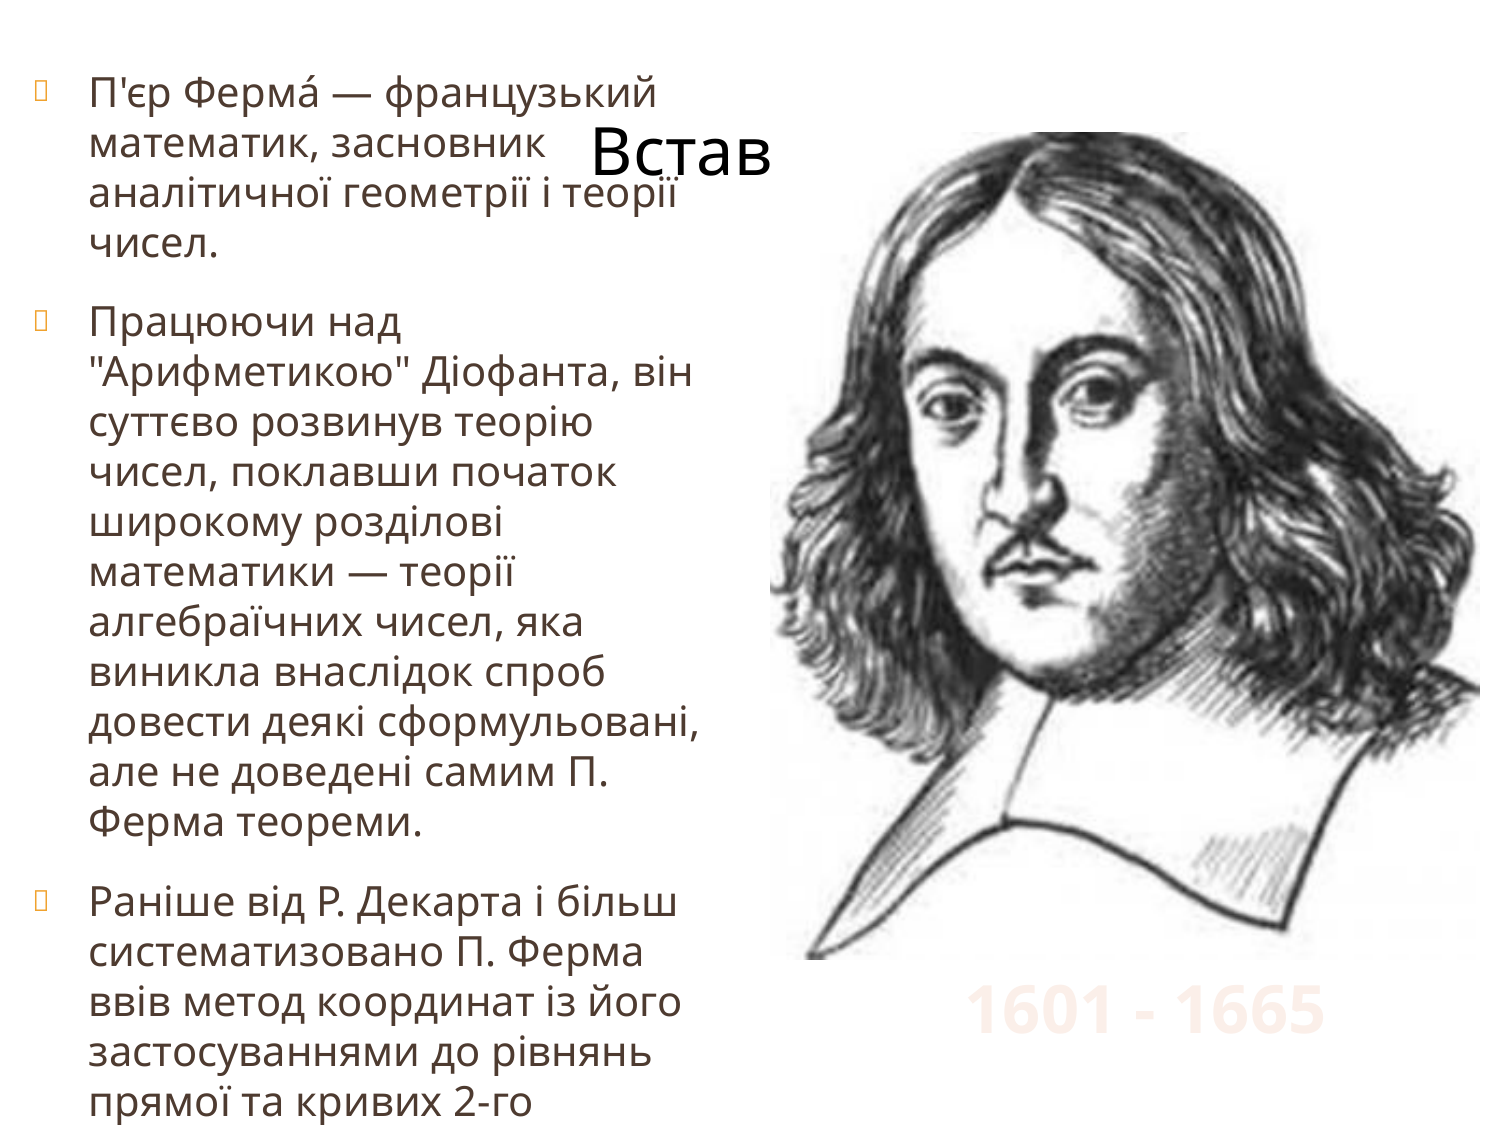

Пєр Ферма
# П'єр Ферма́ — французький математик, засновник аналітичної геометрії і теорії чисел.
Працюючи над "Арифметикою" Діофанта, він суттєво розвинув теорію чисел, поклавши початок широкому розділові математики — теорії алгебраїчних чисел, яка виникла внаслідок спроб довести деякі сформульовані, але не доведені самим П. Ферма теореми.
Раніше від Р. Декарта і більш систематизовано П. Ферма ввів метод координат із його застосуваннями до рівнянь прямої та кривих 2-го порядку, рівняння яких шляхом паралельного перенесення і повороту осей зводив до простого вигляду.
 1601 - 1665